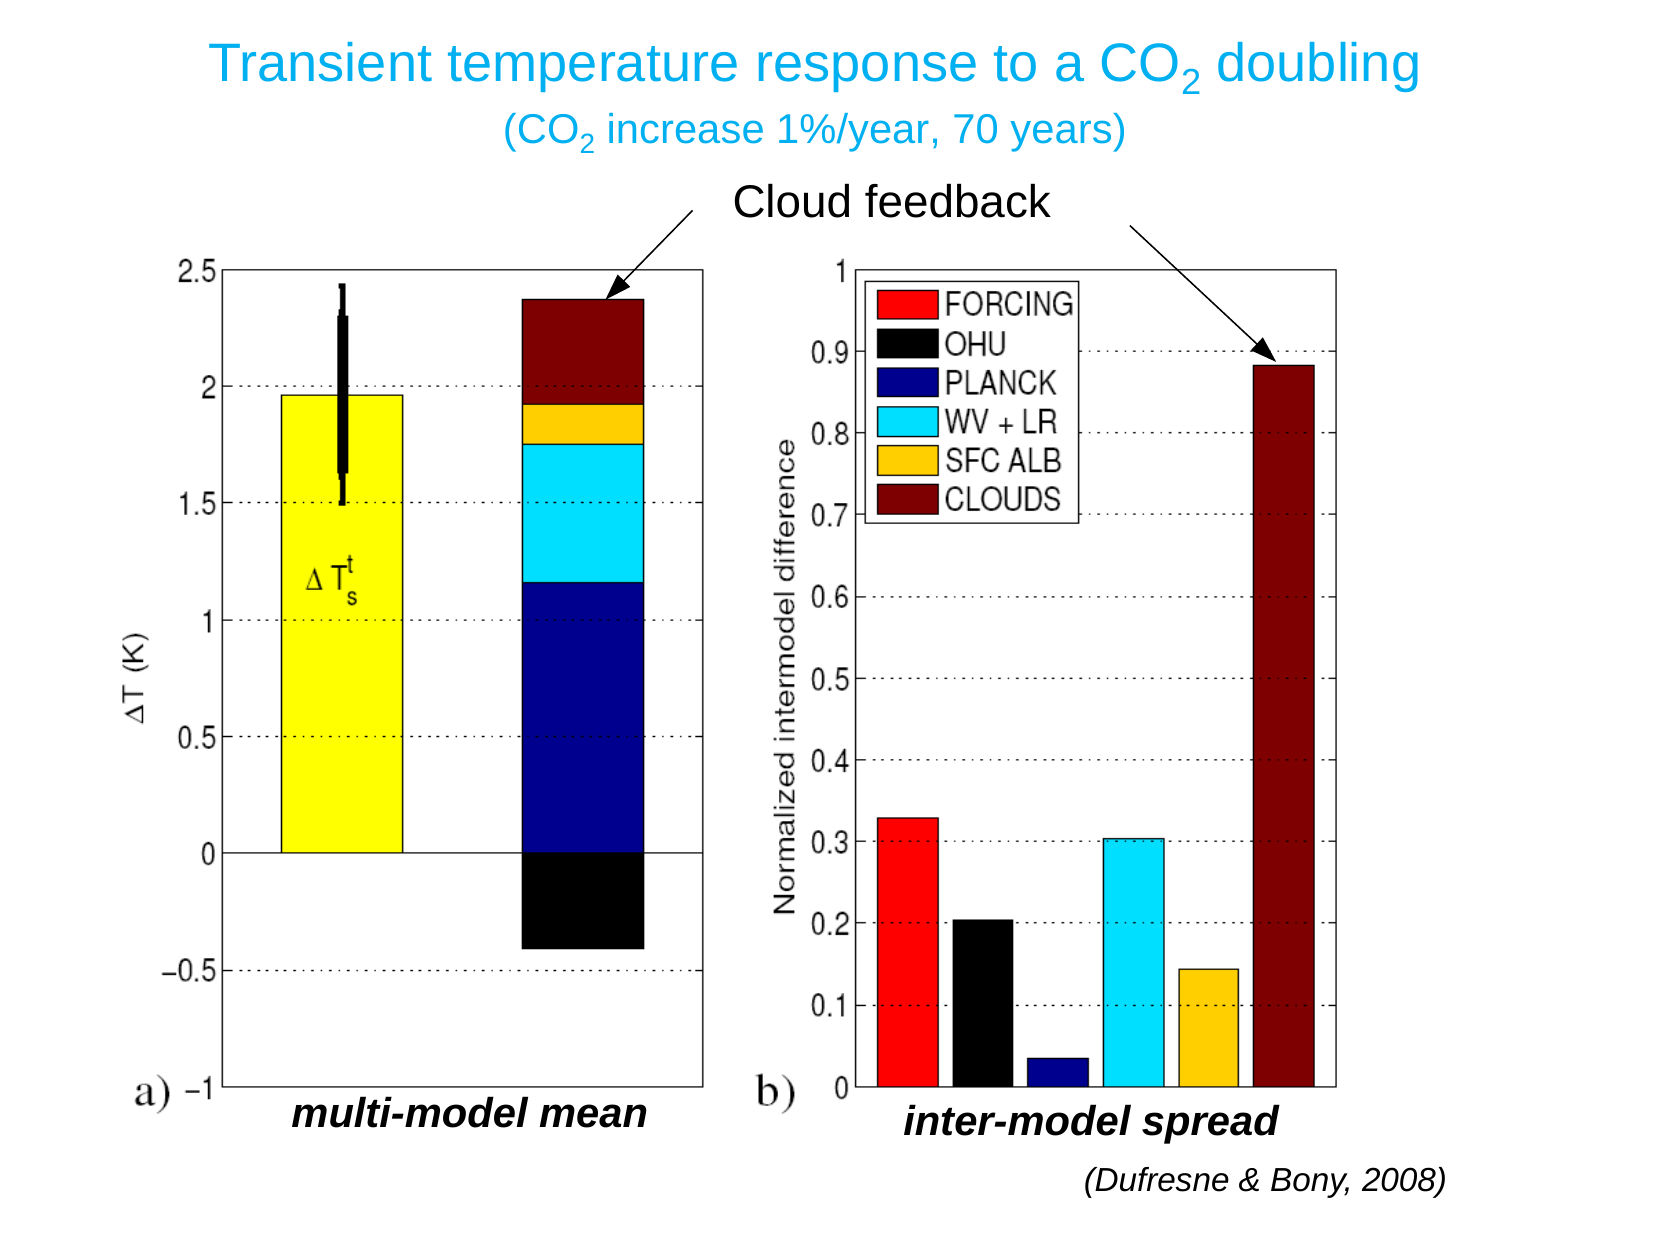

Transient temperature response to a CO2 doubling
(CO2 increase 1%/year, 70 years)
Cloud feedback
multi-model mean
inter-model spread
(Dufresne & Bony, 2008)